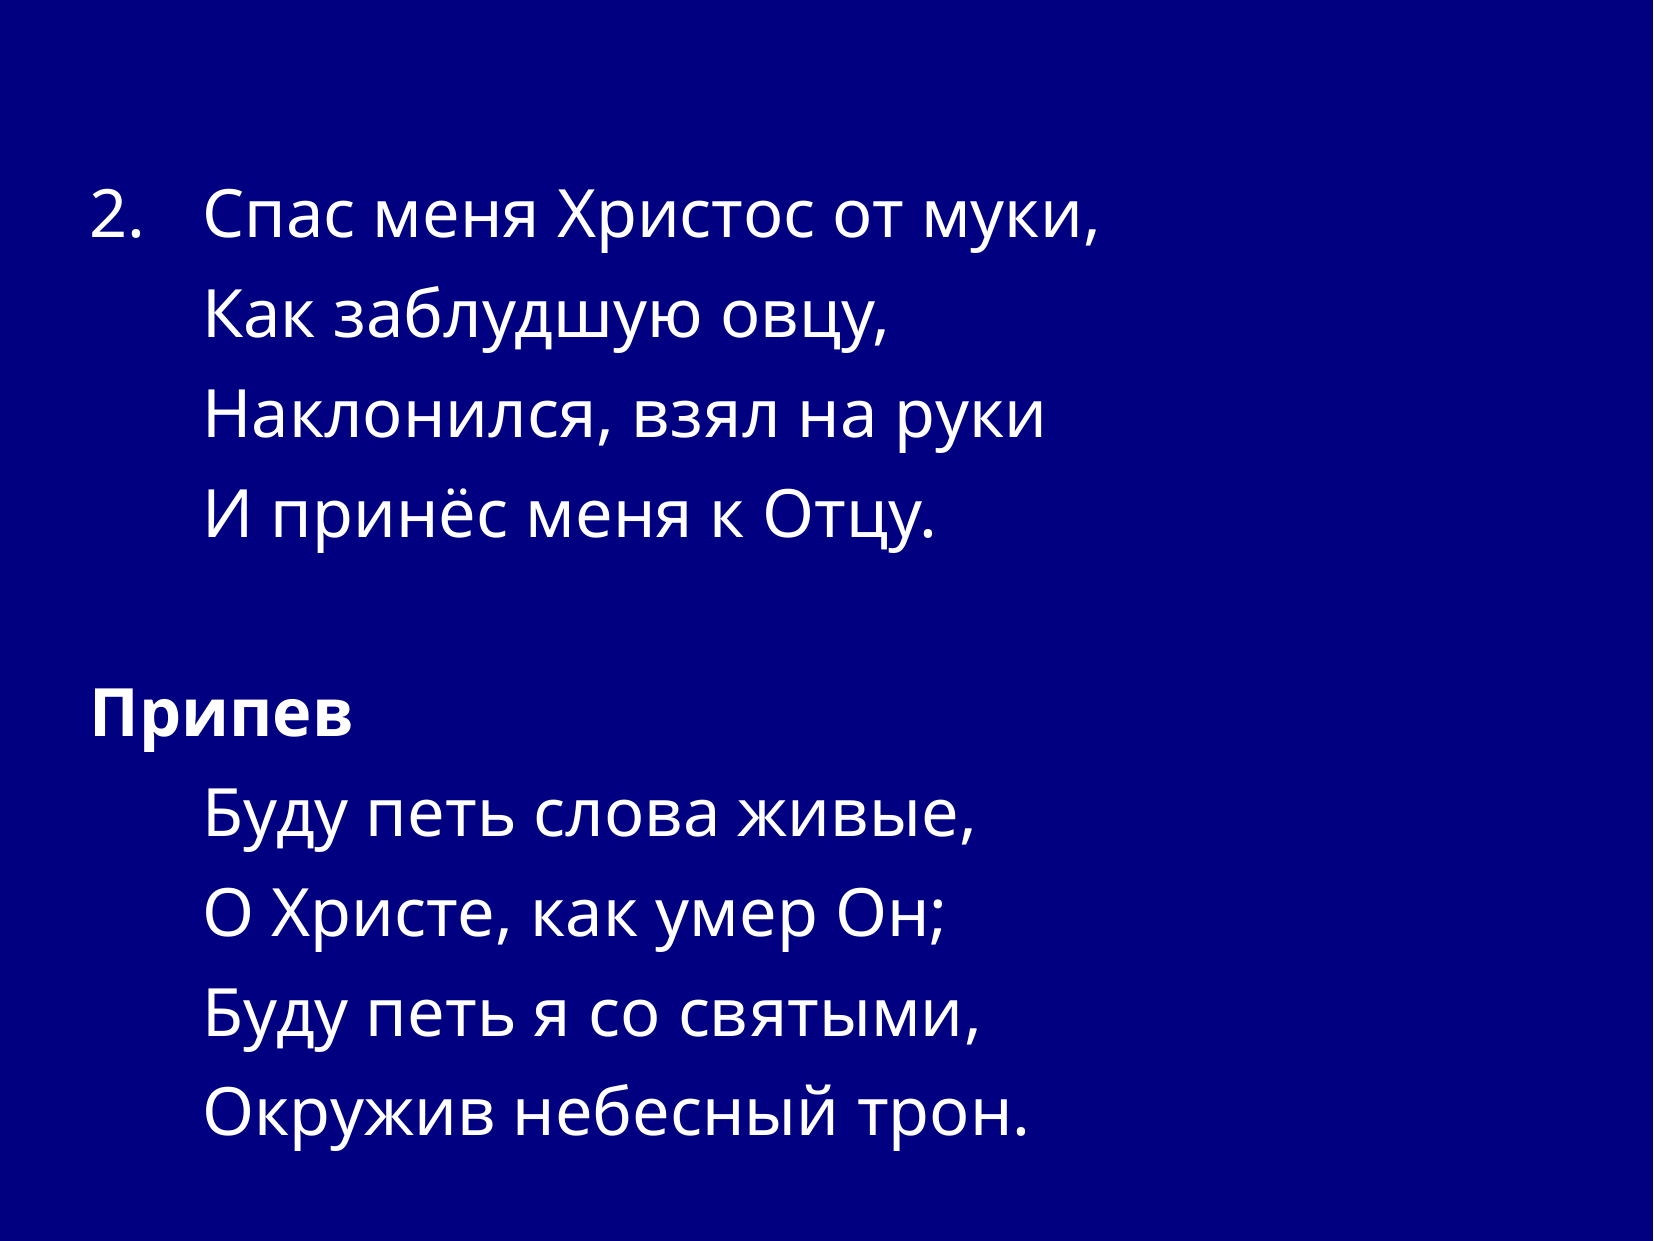

2.	Спас меня Христос от муки,
	Как заблудшую овцу,
	Наклонился, взял на руки
	И принёс меня к Отцу.
Припев
	Буду петь слова живые,
	О Христе, как умер Он;
	Буду петь я со святыми,
	Окружив небесный трон.